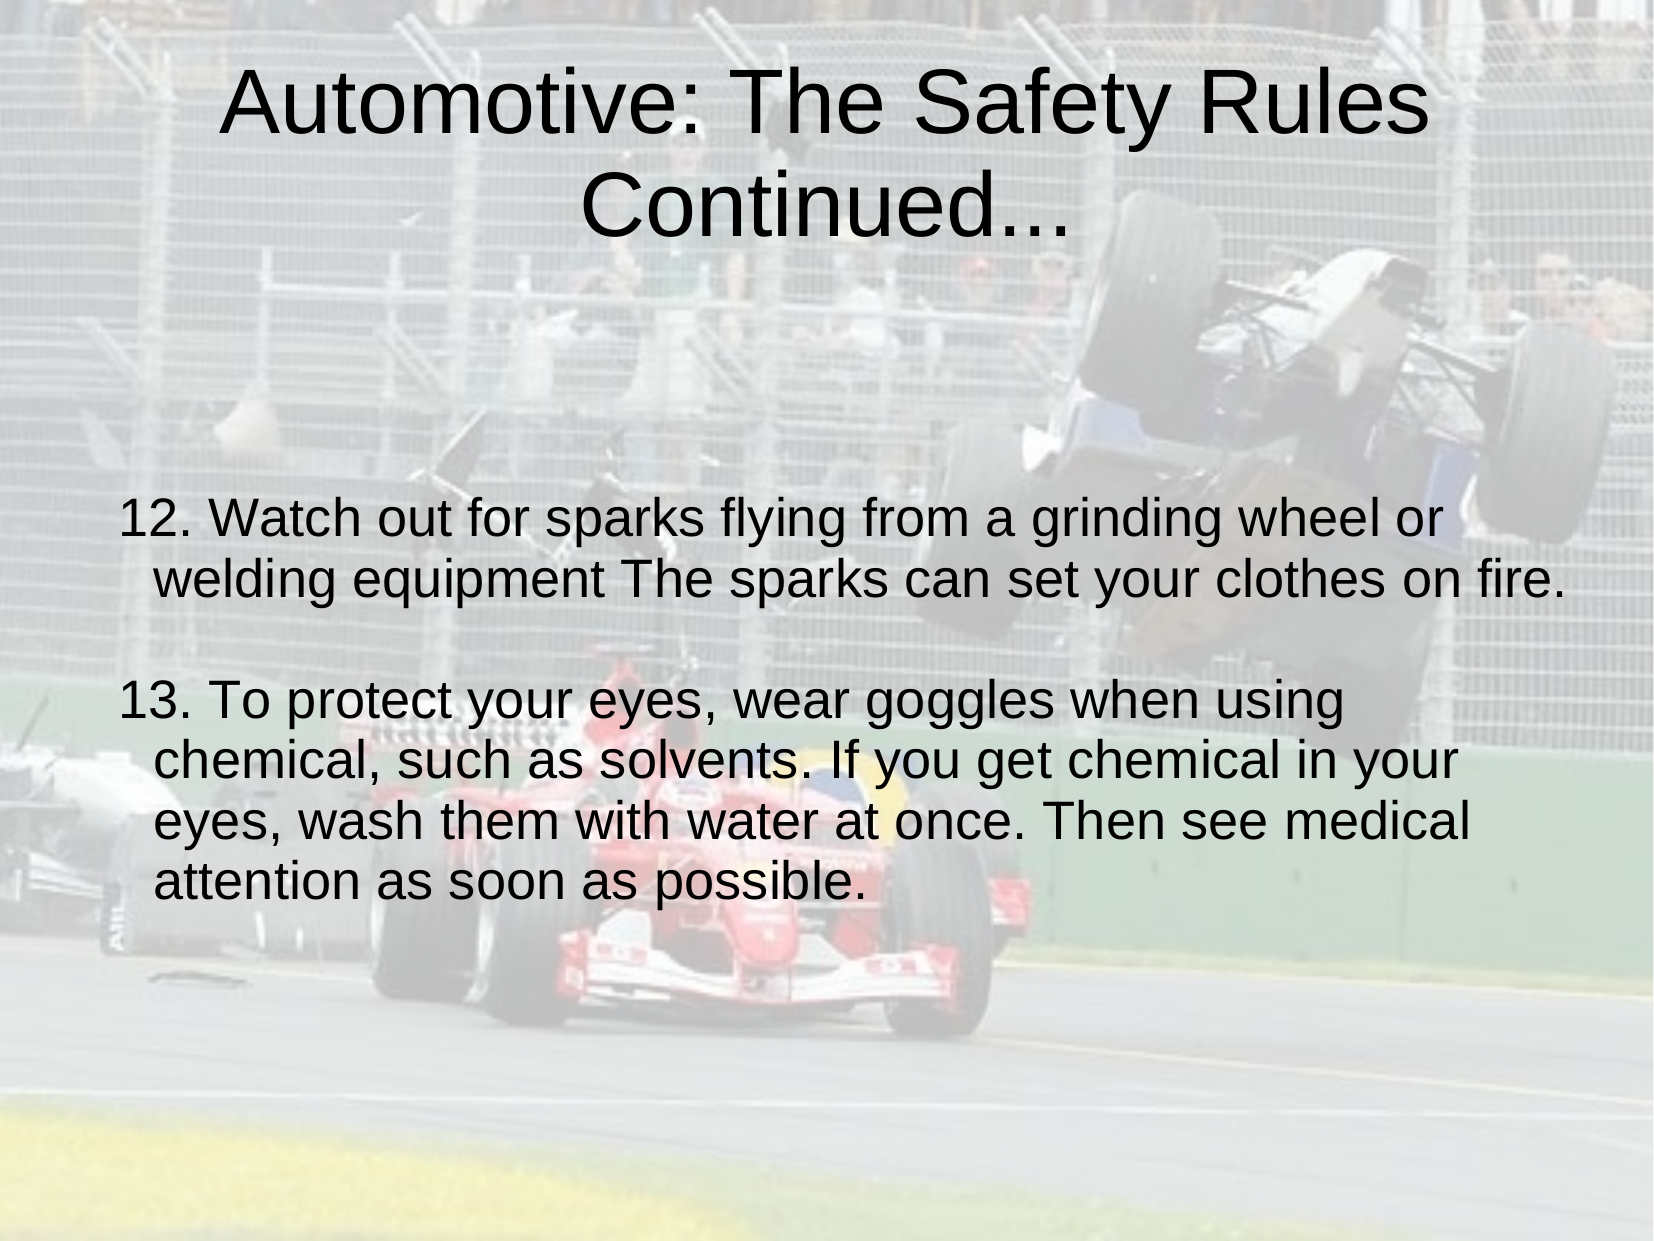

# Automotive: The Safety Rules Continued...
12. Watch out for sparks flying from a grinding wheel or welding equipment The sparks can set your clothes on fire.
13. To protect your eyes, wear goggles when using chemical, such as solvents. If you get chemical in your eyes, wash them with water at once. Then see medical attention as soon as possible.